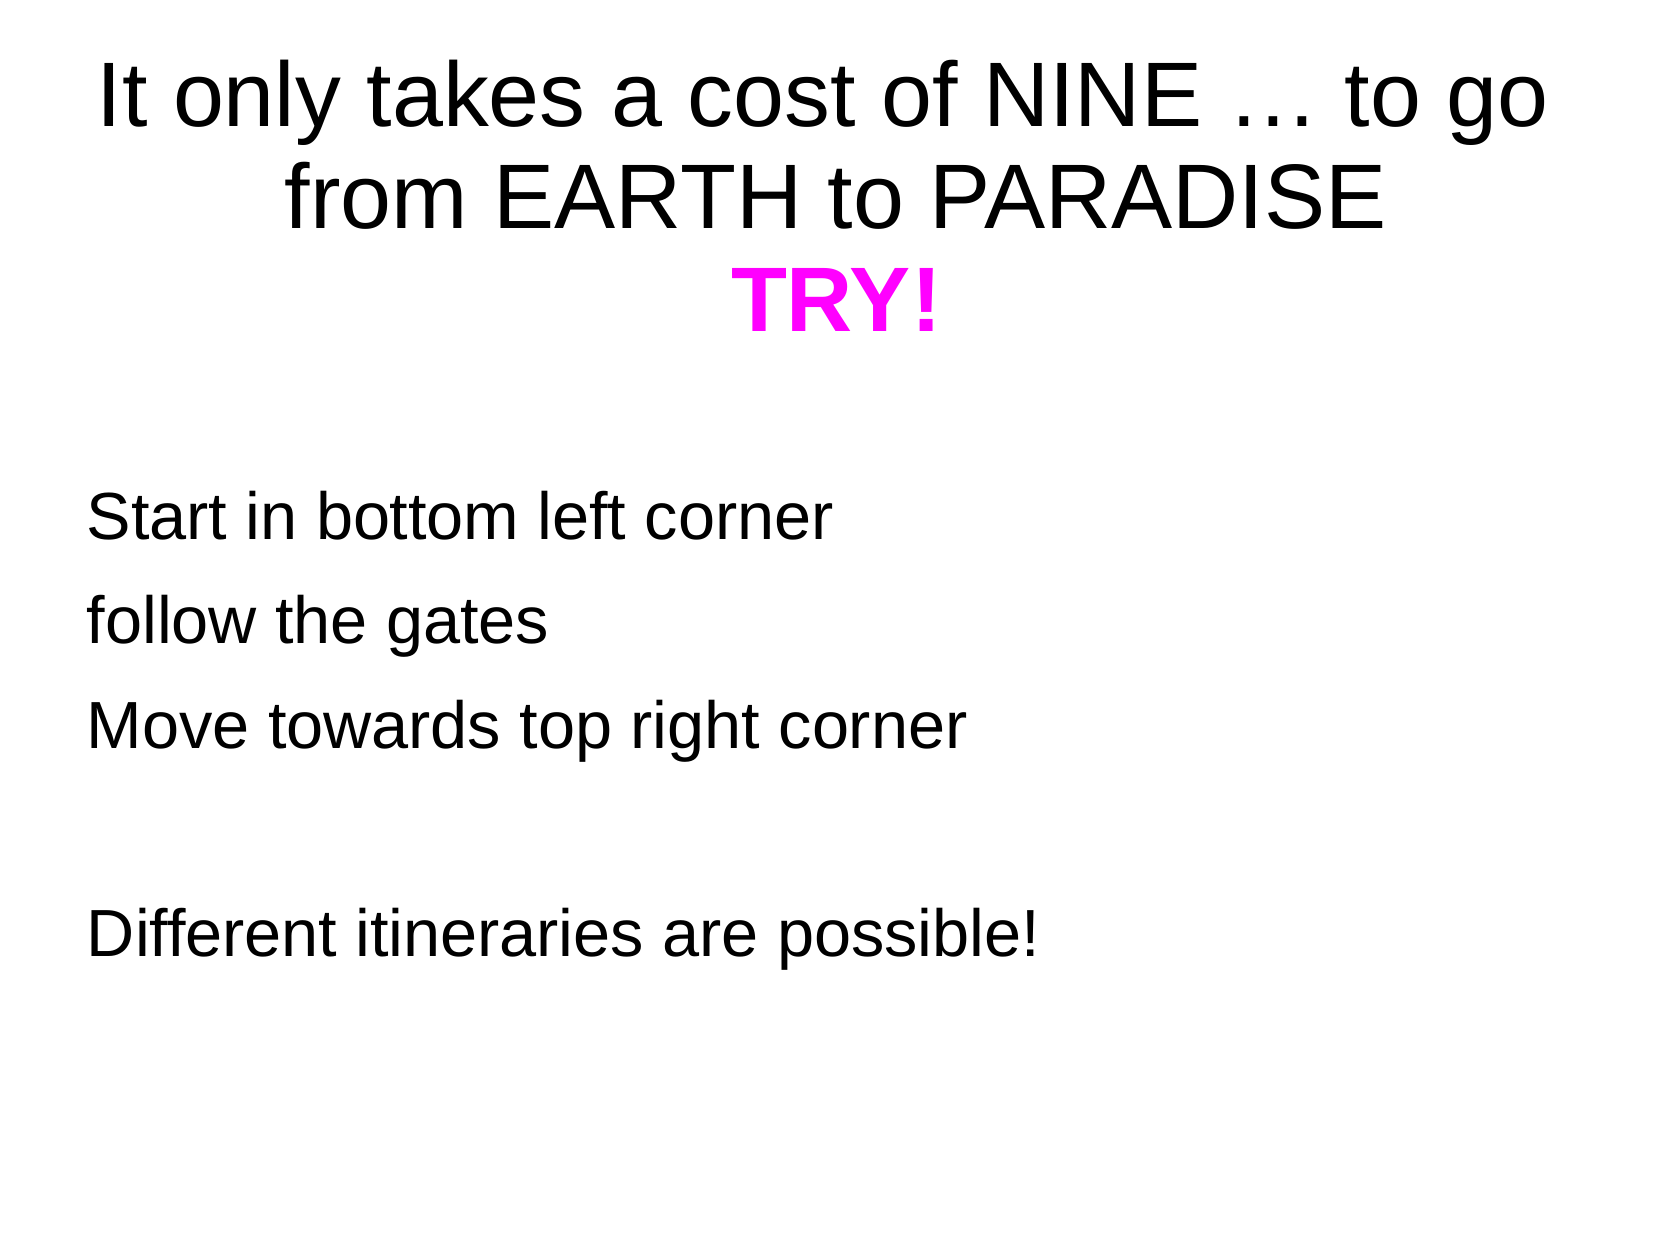

# It only takes a cost of NINE … to go from EARTH to PARADISE TRY!
Start in bottom left corner
follow the gates
Move towards top right corner
Different itineraries are possible!